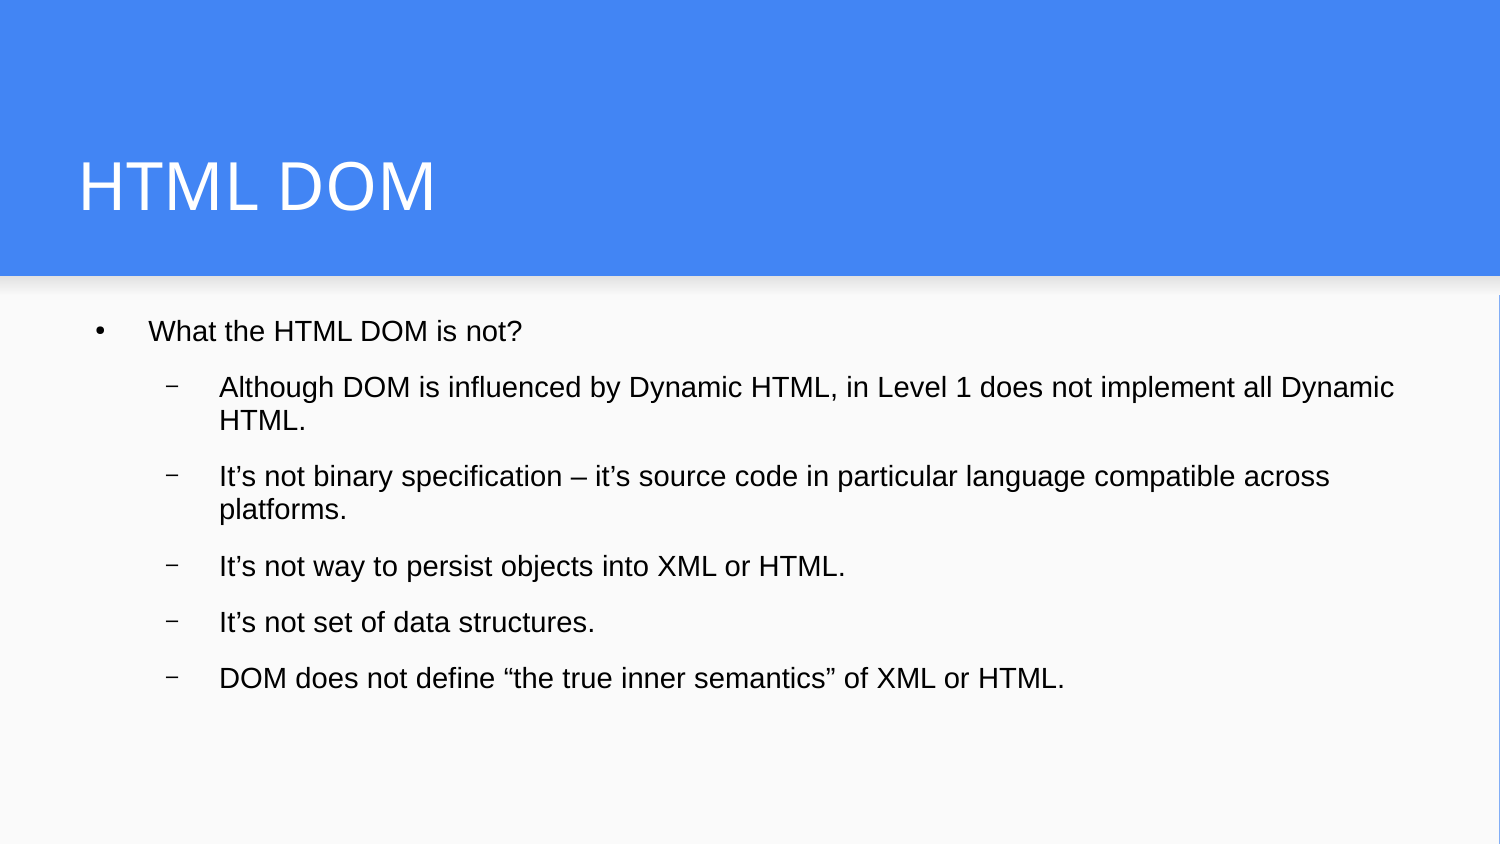

# HTML DOM
What the HTML DOM is not?
Although DOM is influenced by Dynamic HTML, in Level 1 does not implement all Dynamic HTML.
It’s not binary specification – it’s source code in particular language compatible across platforms.
It’s not way to persist objects into XML or HTML.
It’s not set of data structures.
DOM does not define “the true inner semantics” of XML or HTML.